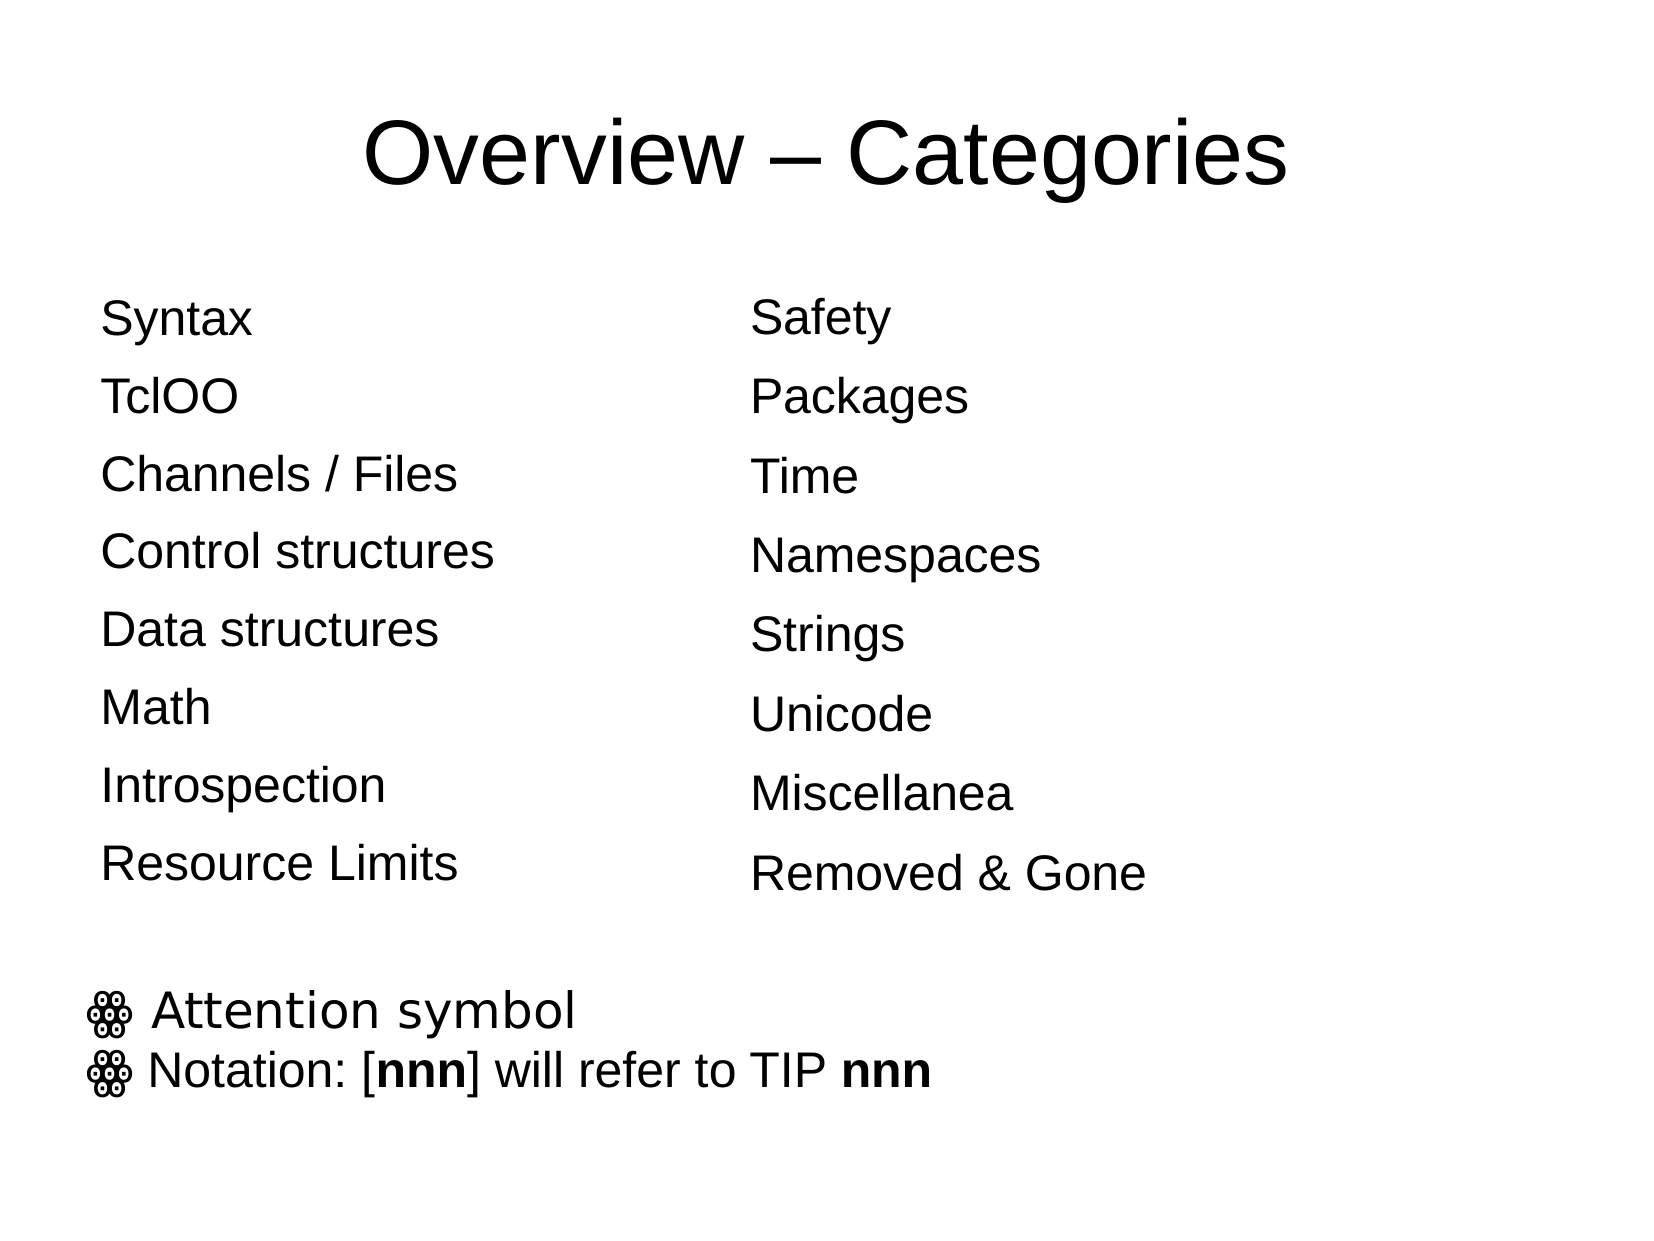

# Overview – Categories
Safety
Packages
Time
Namespaces
Strings
Unicode
Miscellanea
Removed & Gone
Syntax
TclOO
Channels / Files
Control structures
Data structures
Math
Introspection
Resource Limits
ꙮ Attention symbol
ꙮ Notation: [nnn] will refer to TIP nnn